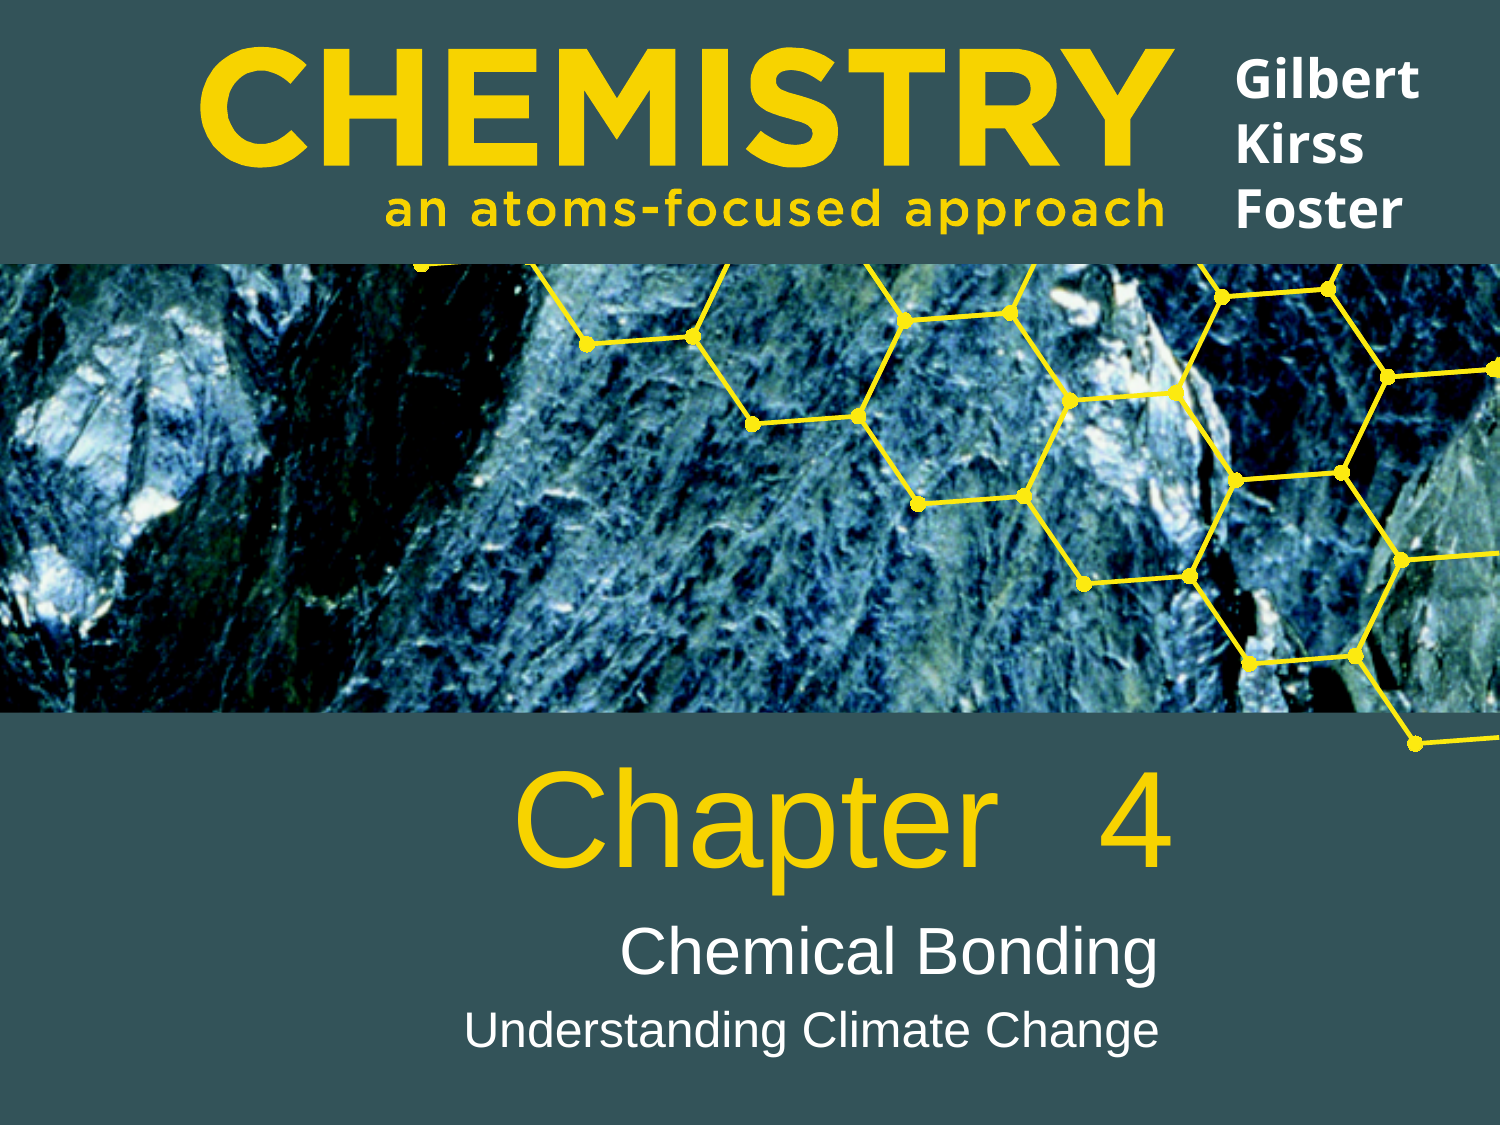

4
# Chemical Bonding
Understanding Climate Change